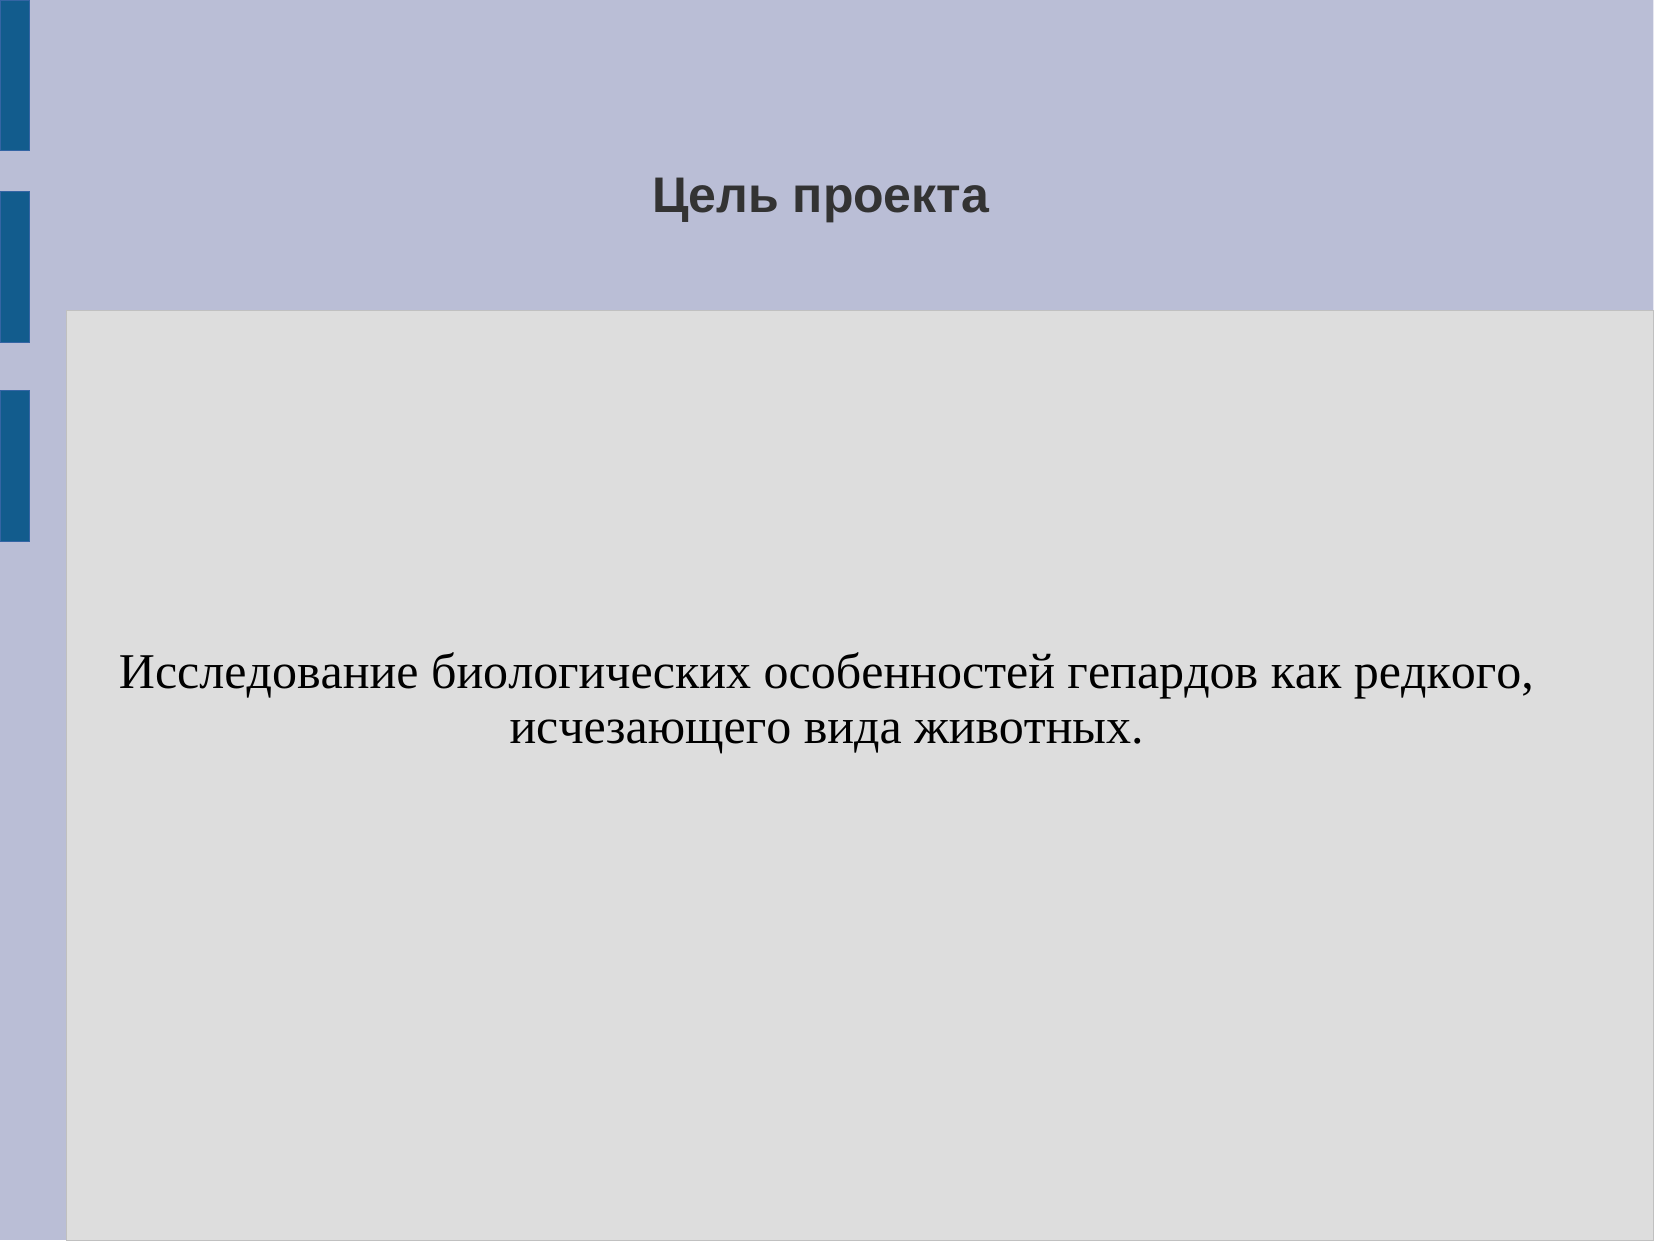

# Цель проекта
Исследование биологических особенностей гепардов как редкого, исчезающего вида животных.